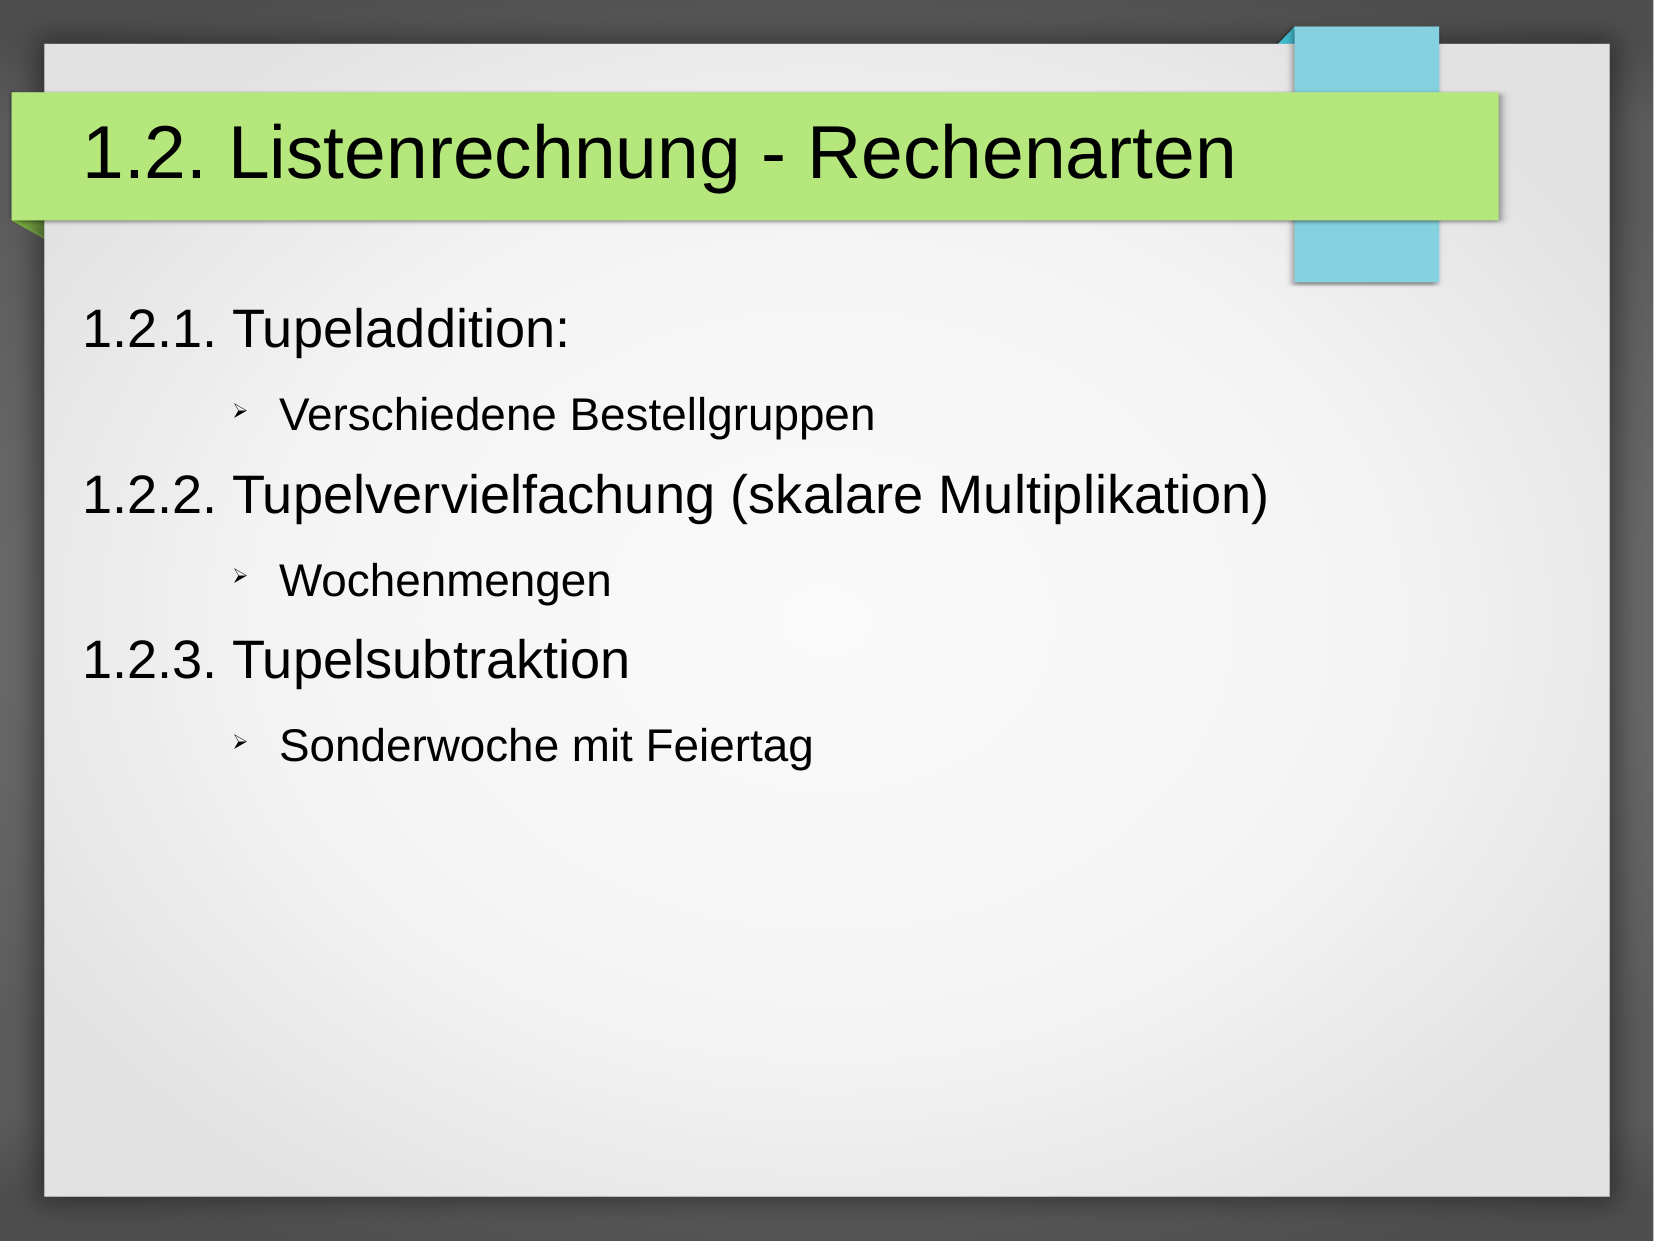

# 1.2. Listenrechnung - Rechenarten
1.2.1. Tupeladdition:
Verschiedene Bestellgruppen
1.2.2. Tupelvervielfachung (skalare Multiplikation)
Wochenmengen
1.2.3. Tupelsubtraktion
Sonderwoche mit Feiertag